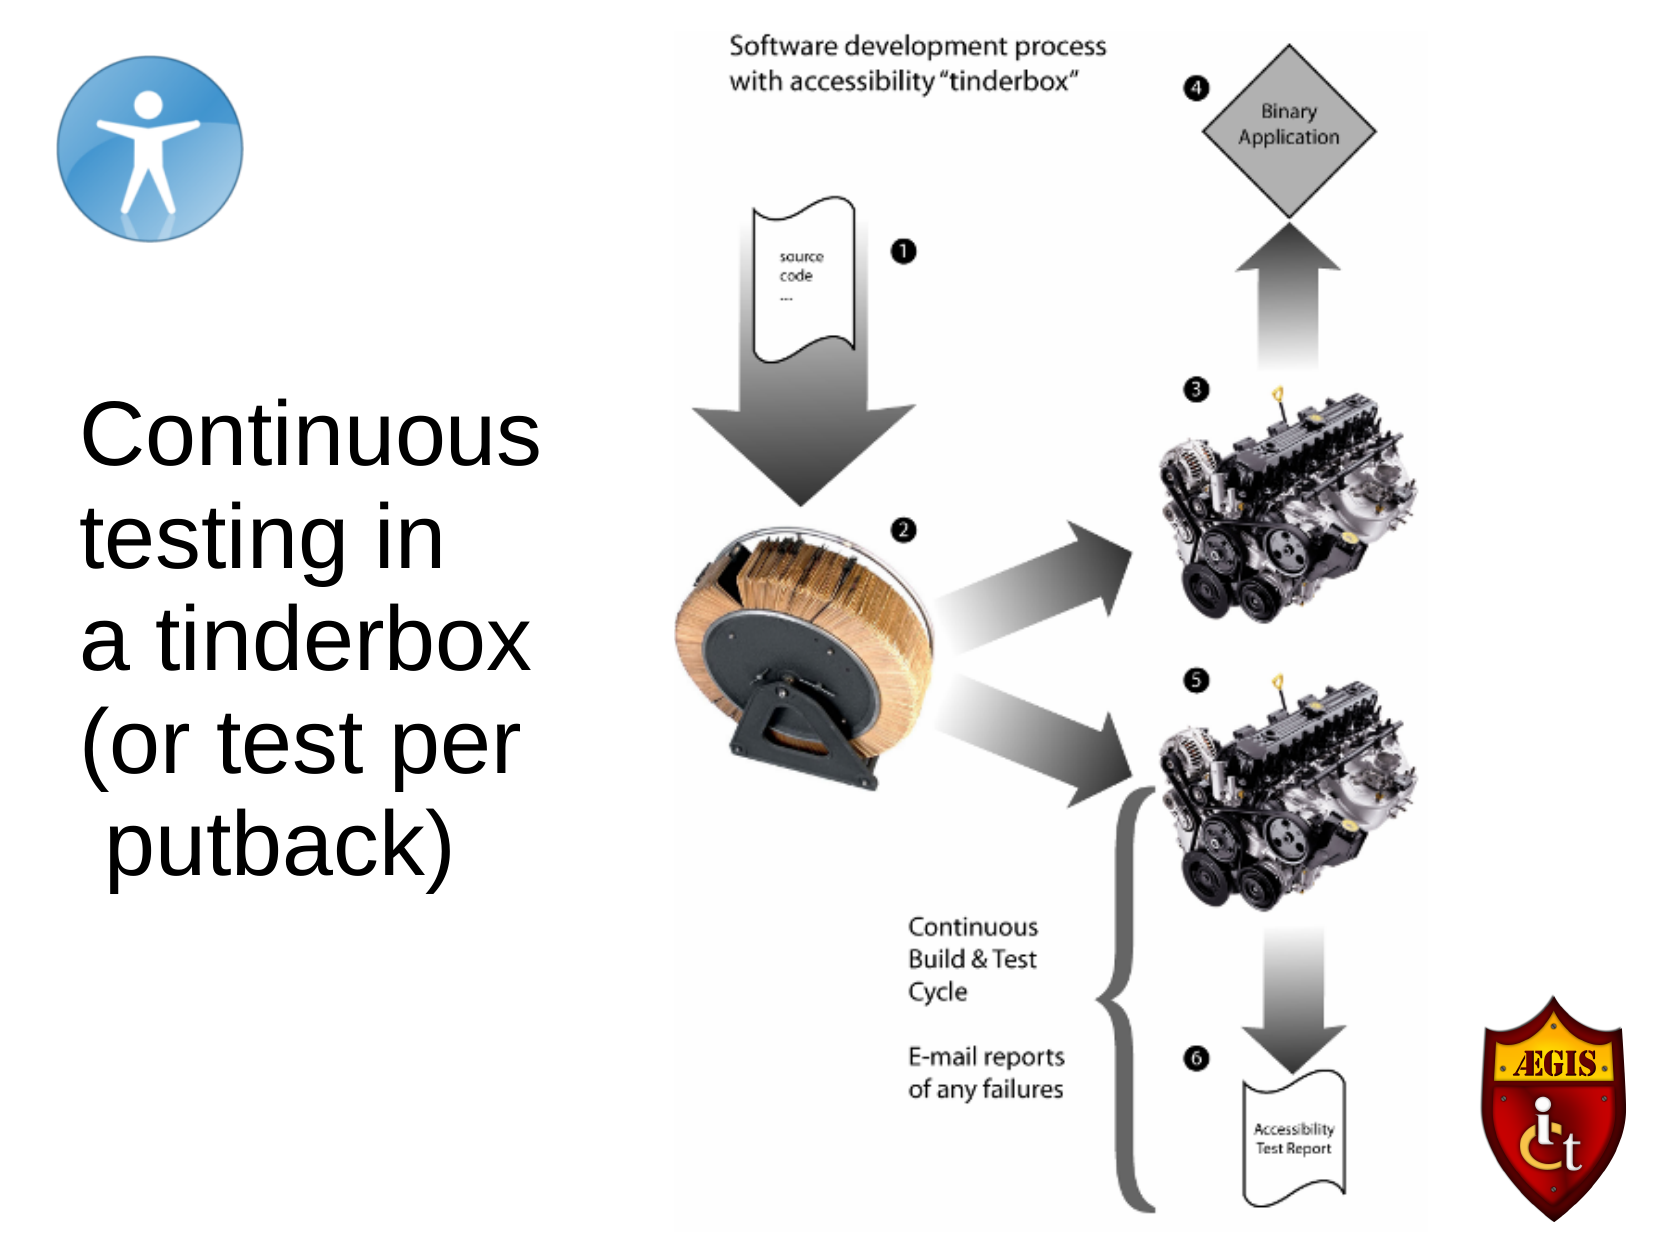

# Continuous testing in a tinderbox (or test per putback)